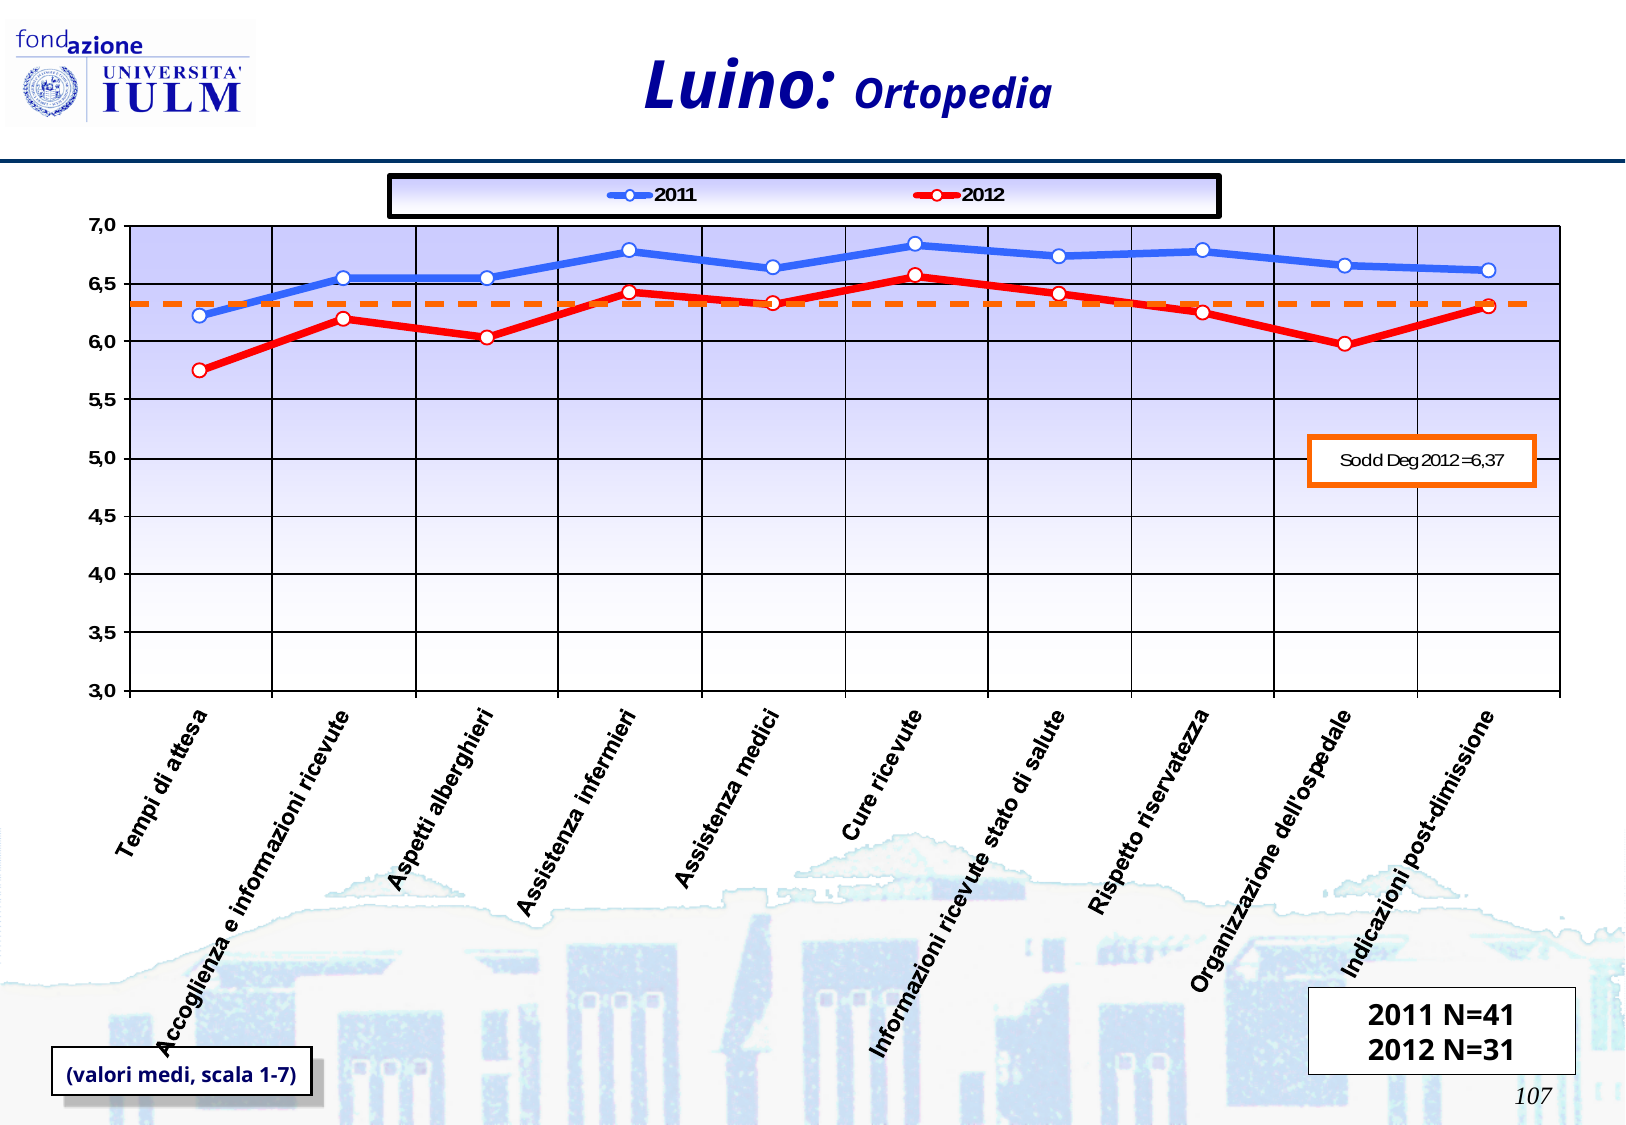

Luino: Ortopedia
2011 N=41
2012 N=31
(valori medi, scala 1-7)